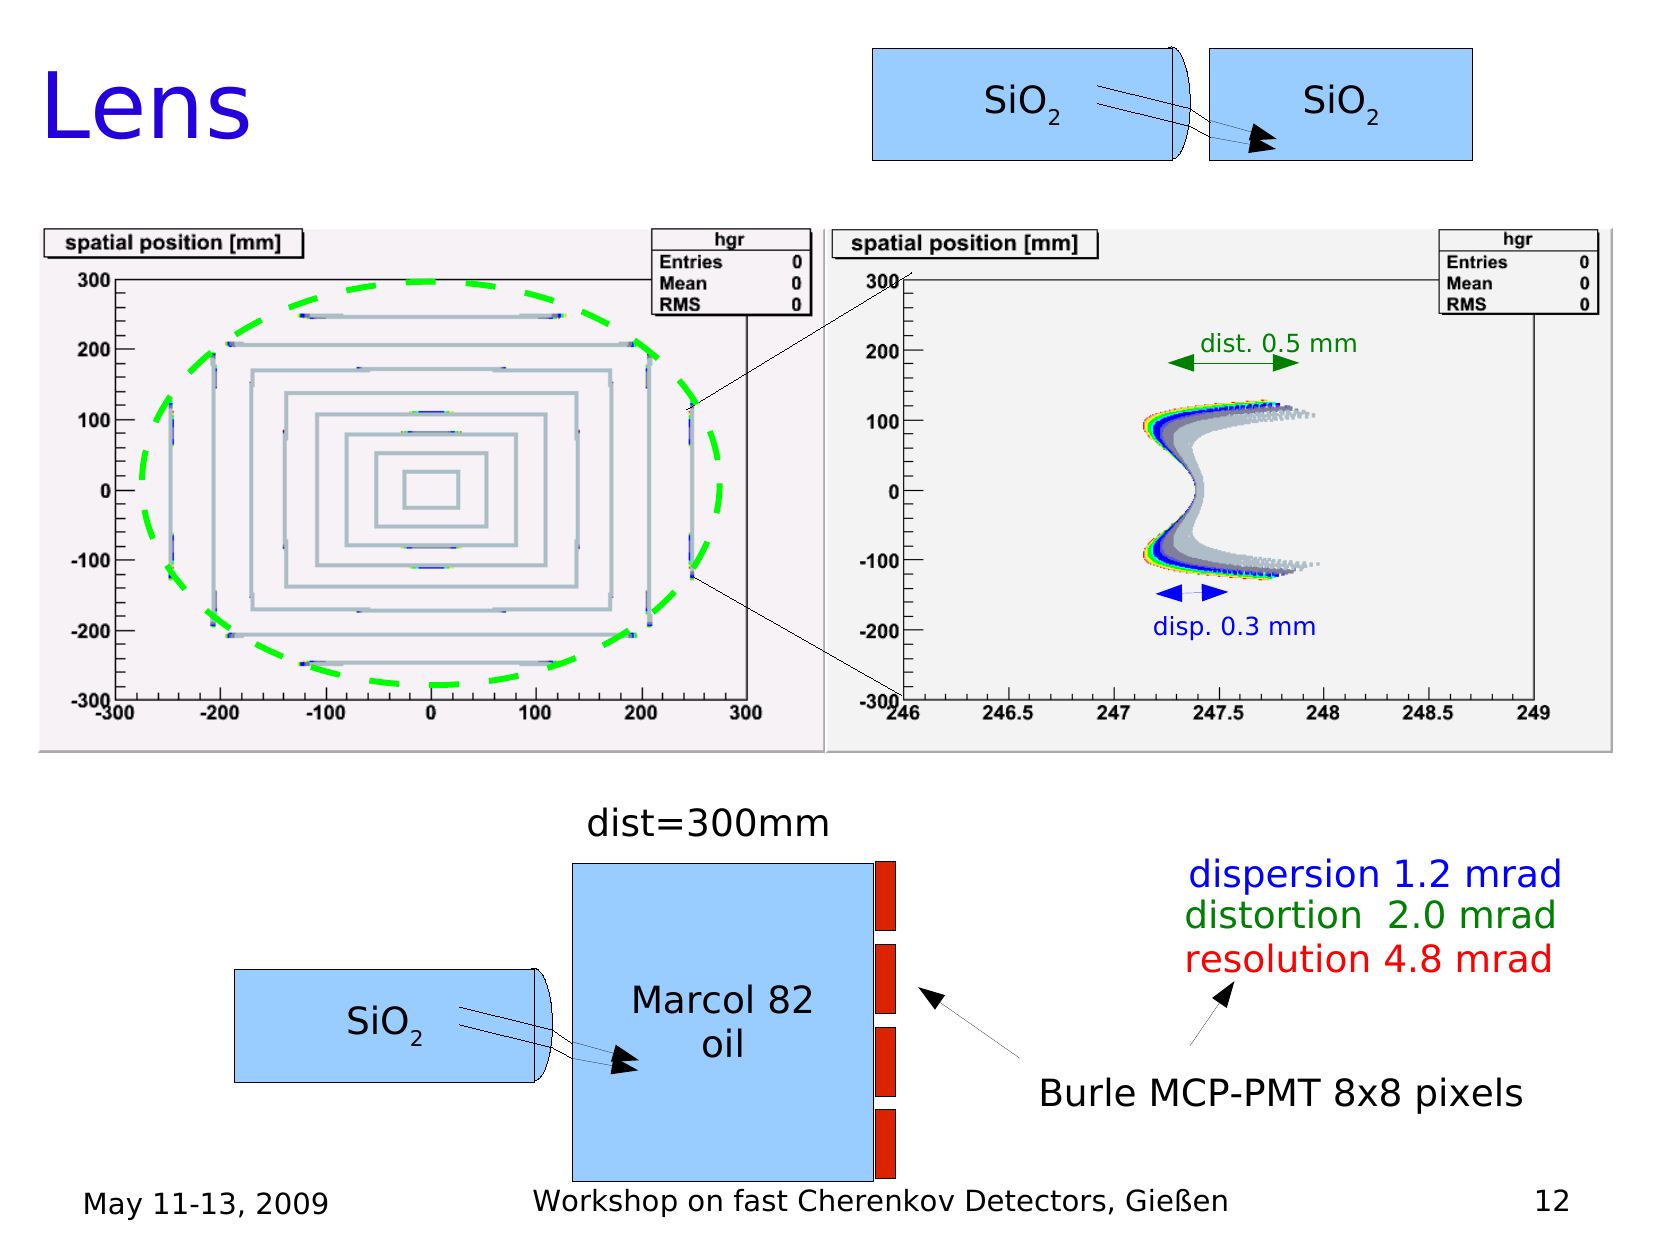

# Lens
SiO2
SiO2
dist. 0.5 mm
disp. 0.3 mm
dist=300mm
dispersion 1.2 mrad
Marcol 82
oil
distortion 2.0 mrad
resolution 4.8 mrad
SiO2
Burle MCP-PMT 8x8 pixels
Workshop on fast Cherenkov Detectors, Gießen
12
May 11-13, 2009